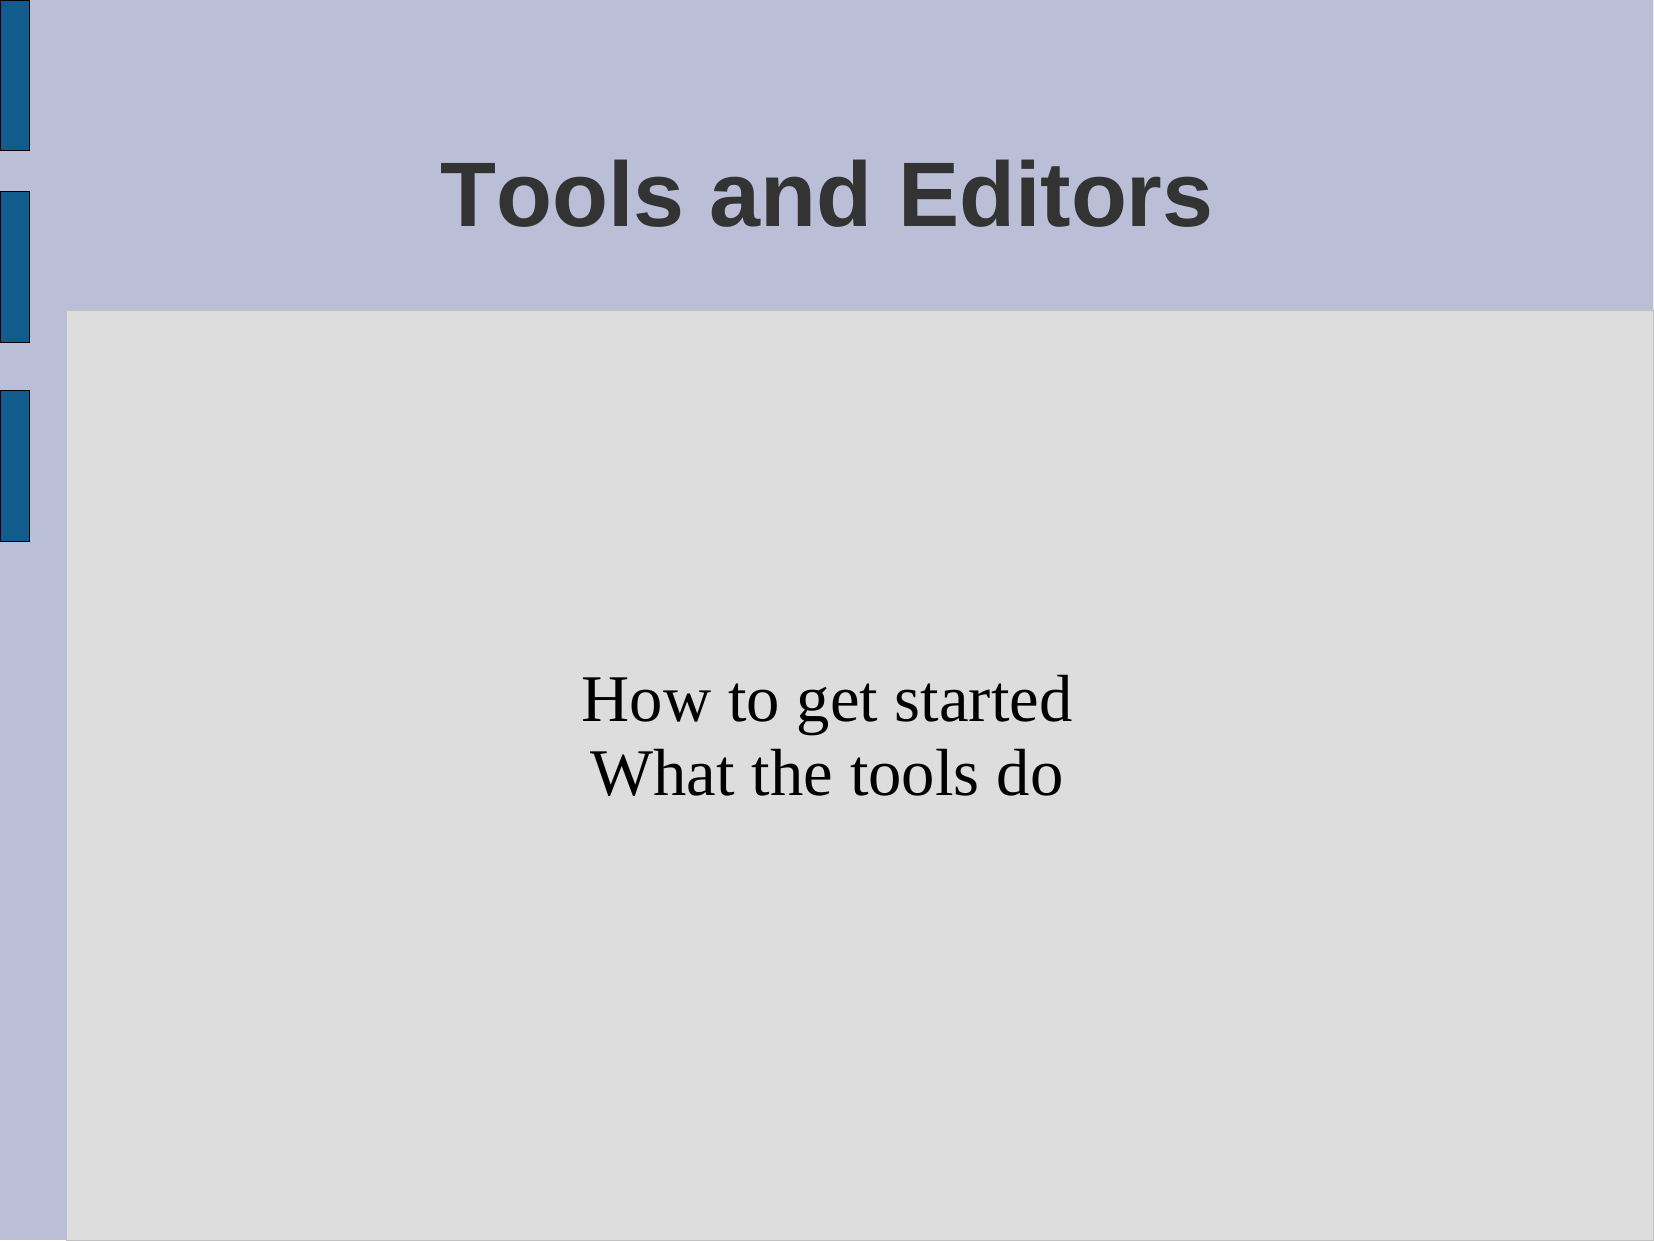

# Tools and Editors
How to get started
What the tools do